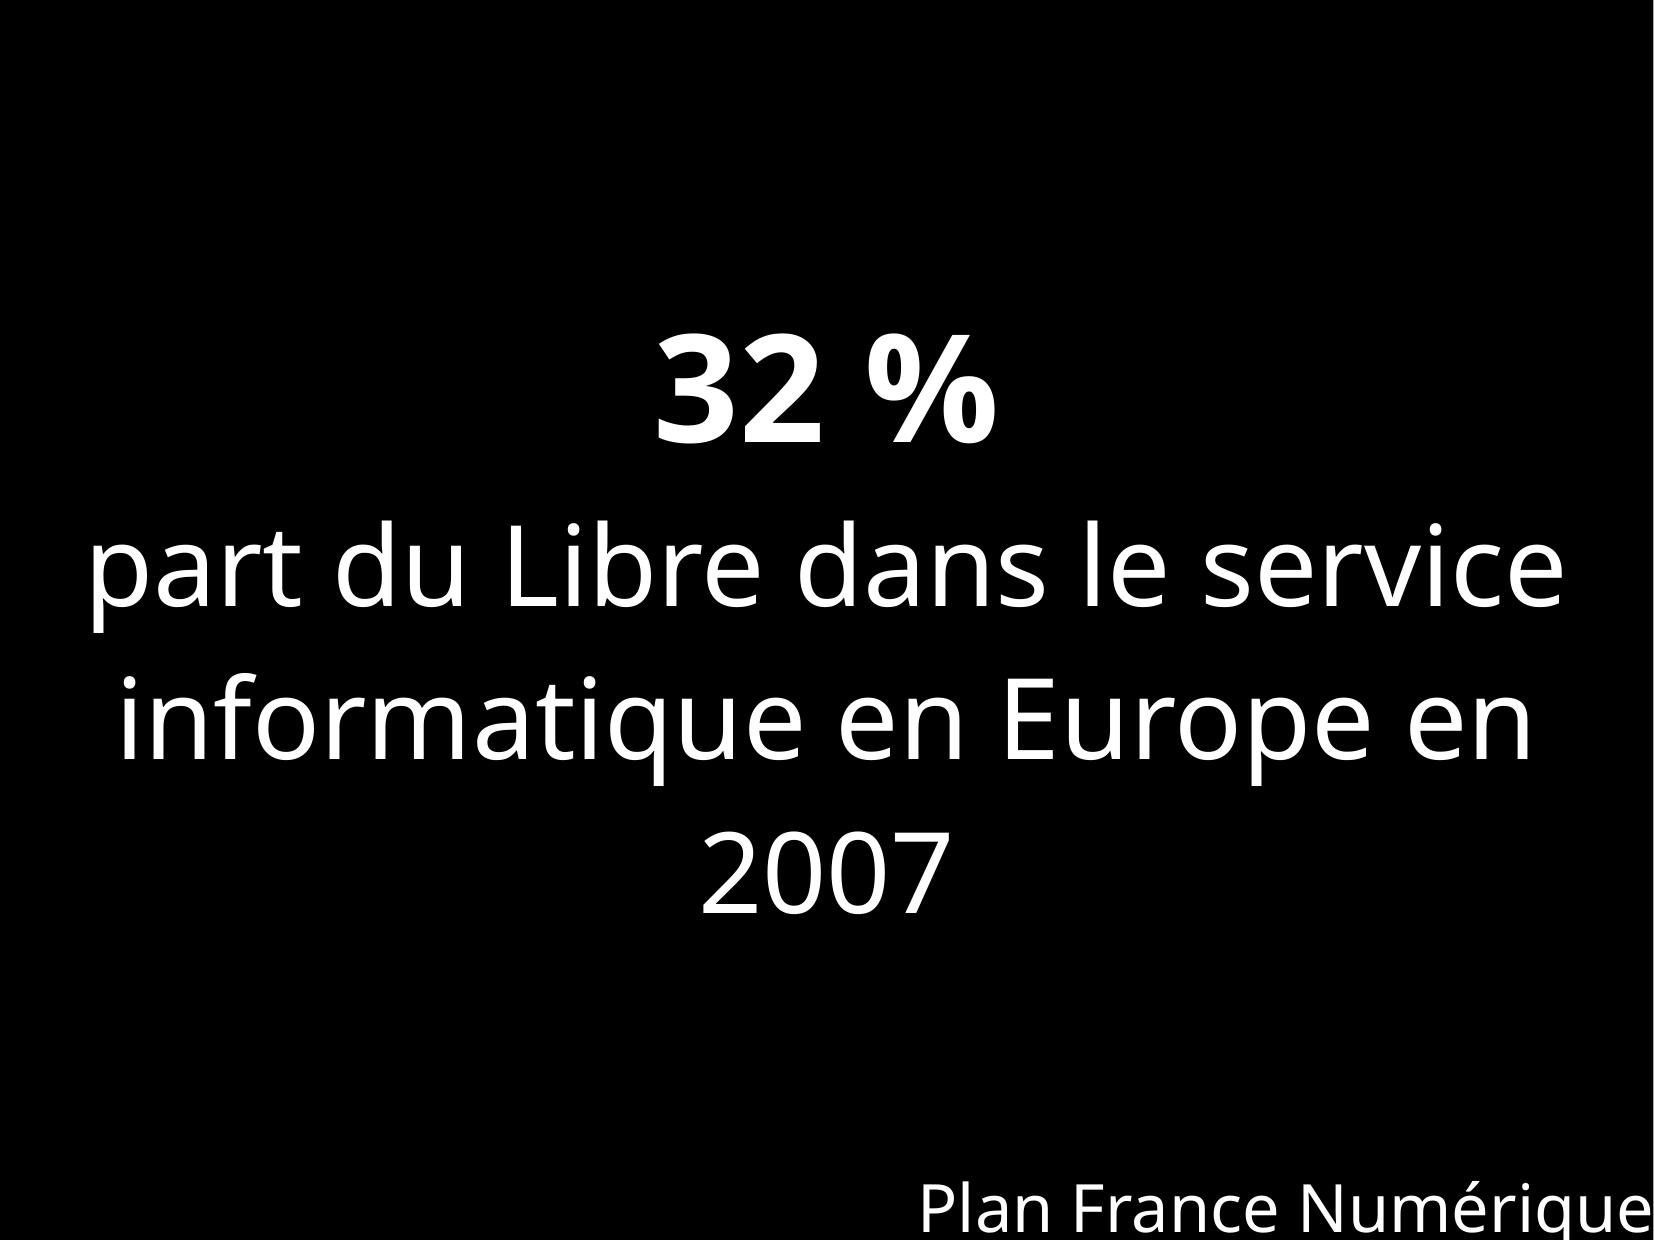

# 32 % part du Libre dans le service informatique en Europe en 2007
Plan France Numérique 2012